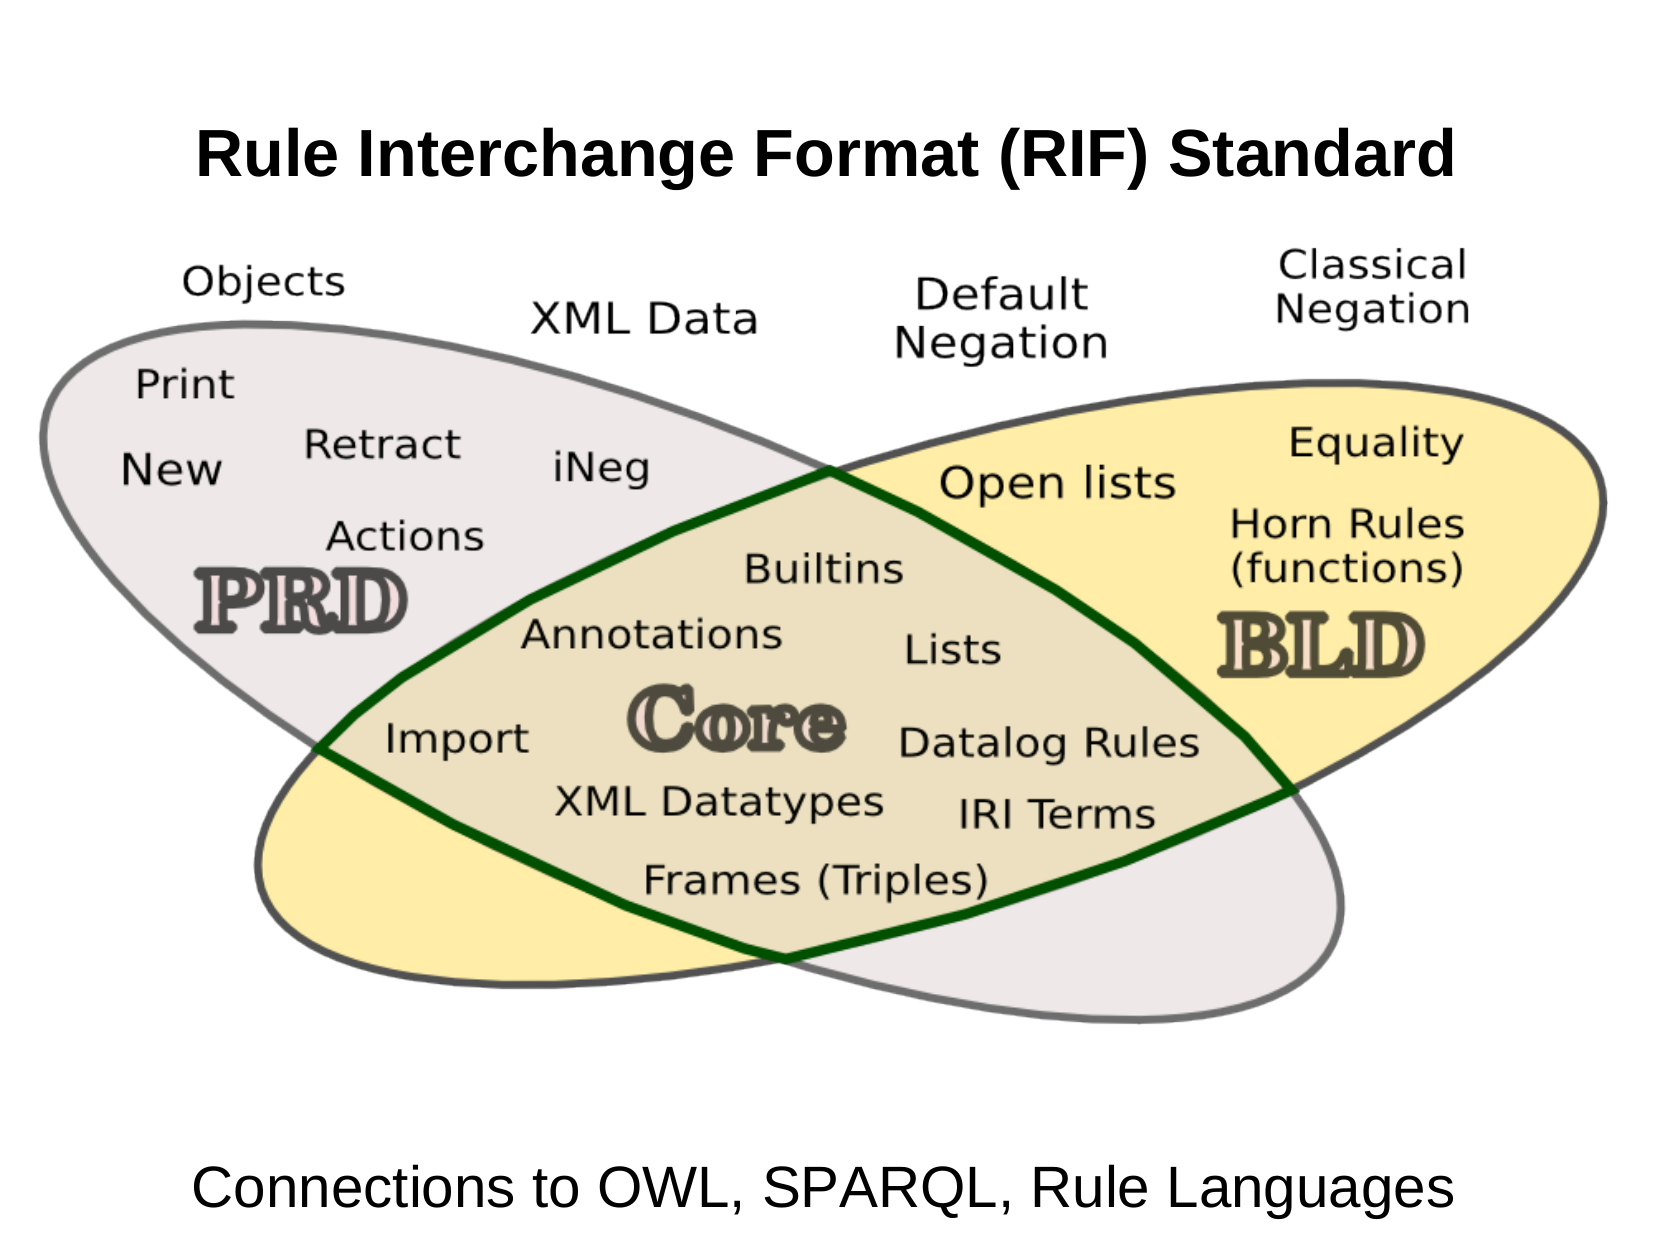

# Rule Interchange Format (RIF) Standard
Connections to OWL, SPARQL, Rule Languages